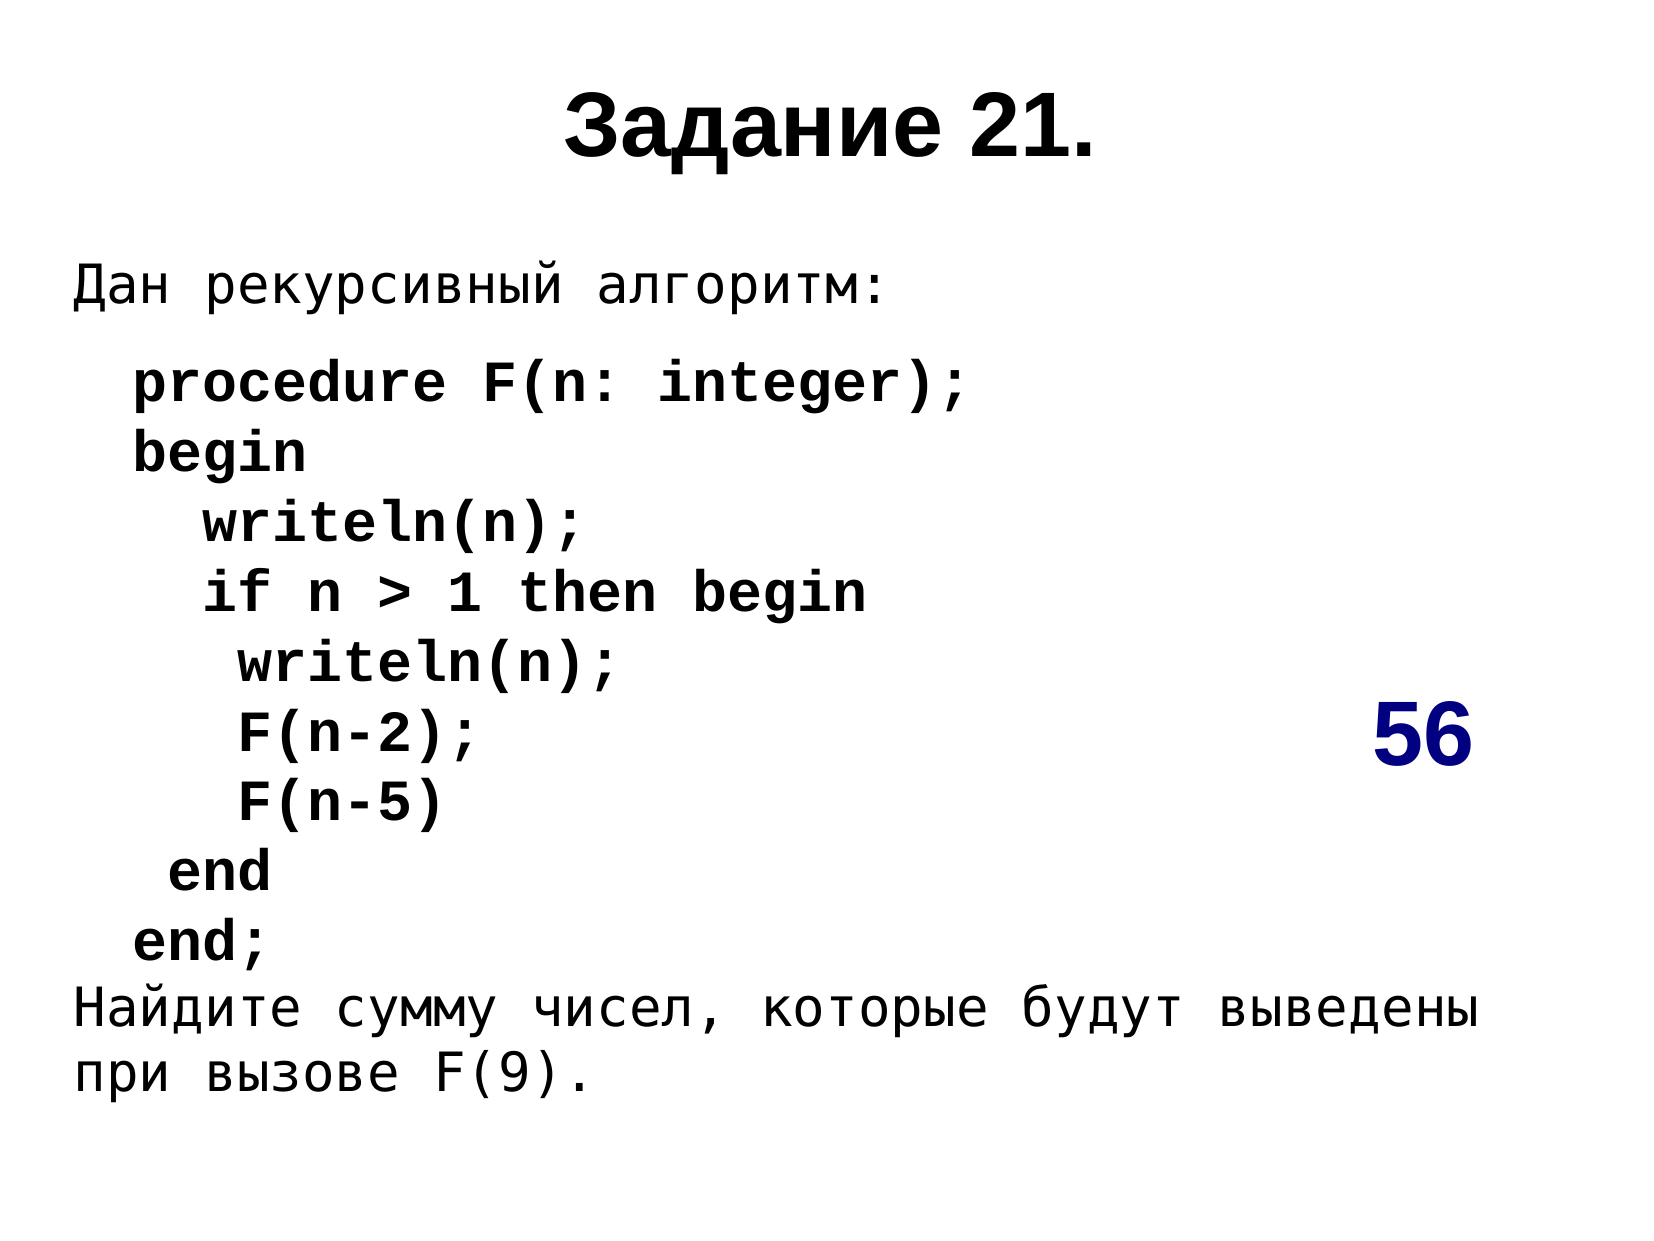

# Задание 21.
Дан рекурсивный алгоритм:
procedure F(n: integer);
begin
 writeln(n);
 if n > 1 then begin
 writeln(n);
 F(n-2);
 F(n-5)
 end
end;
Найдите сумму чисел, которые будут выведены при вызове F(9).
56